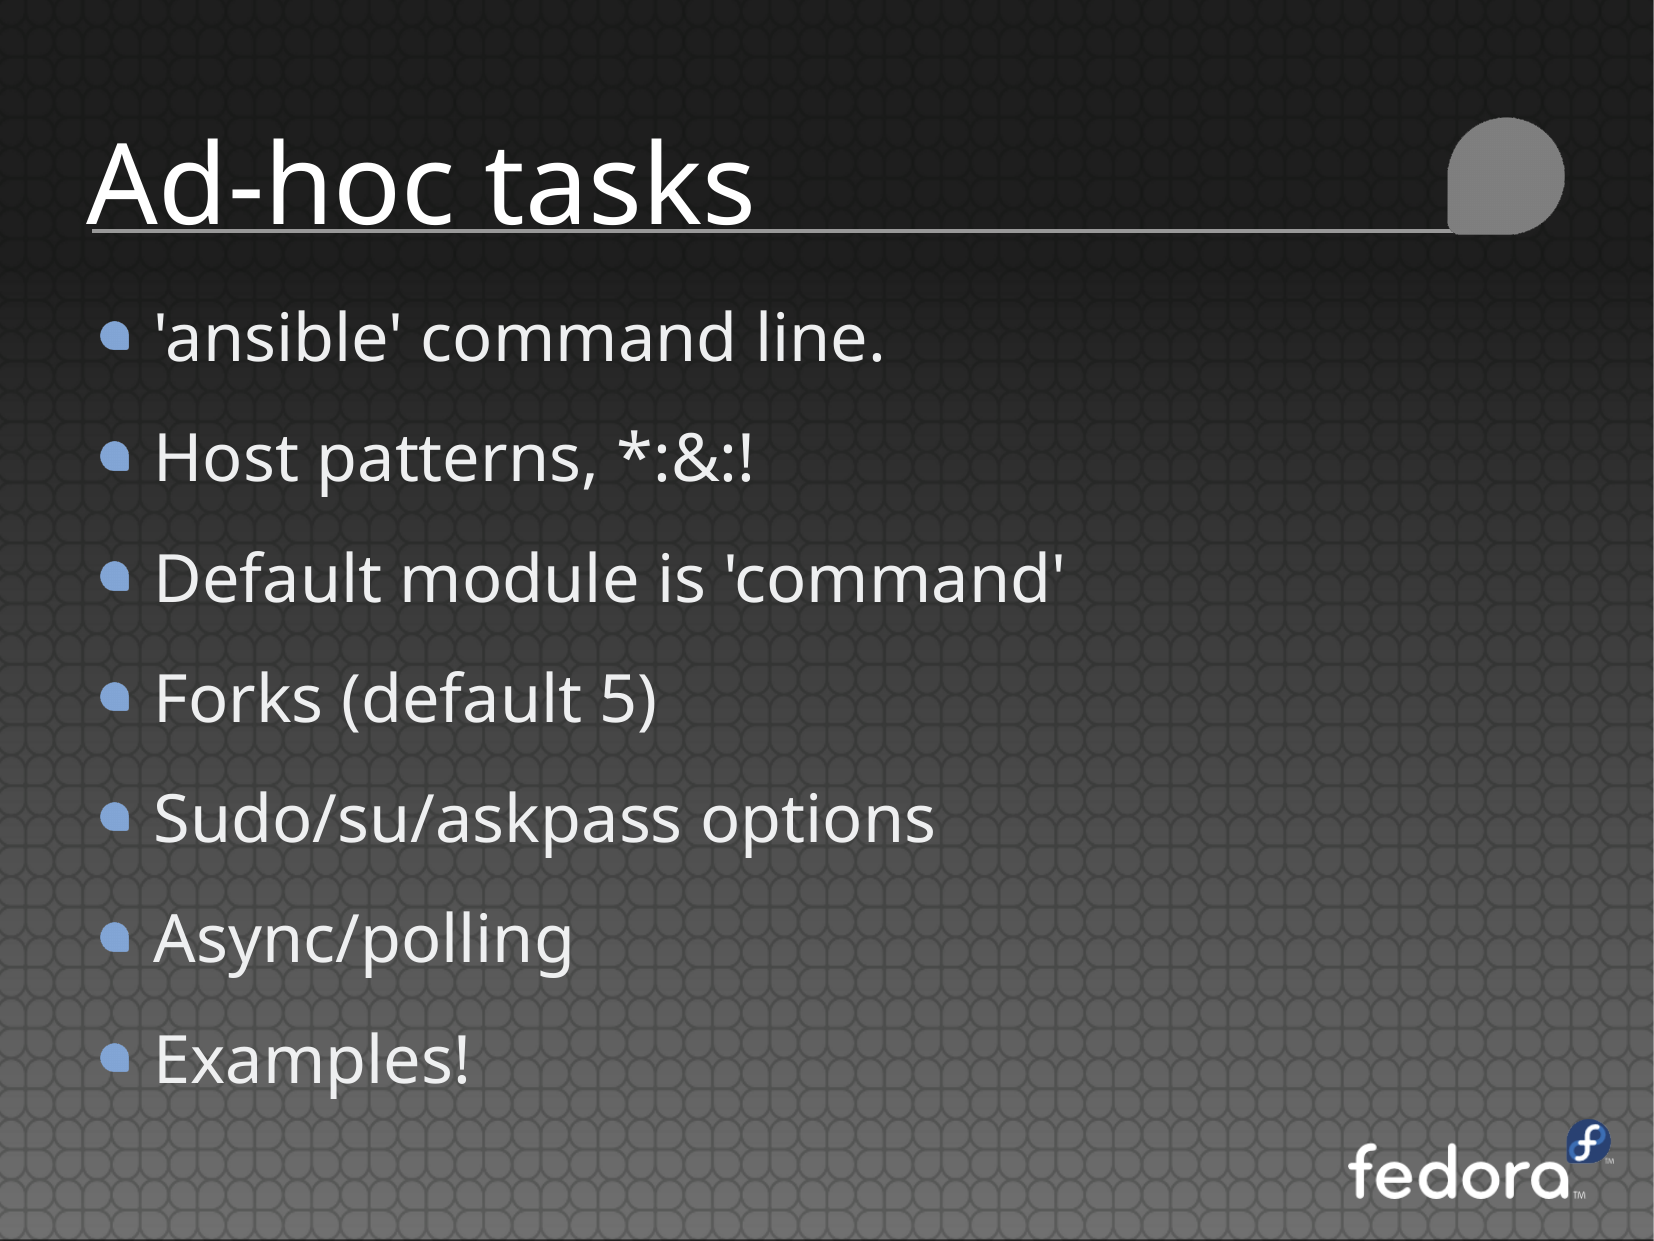

# Ad-hoc tasks
'ansible' command line.
Host patterns, *:&:!
Default module is 'command'
Forks (default 5)
Sudo/su/askpass options
Async/polling
Examples!